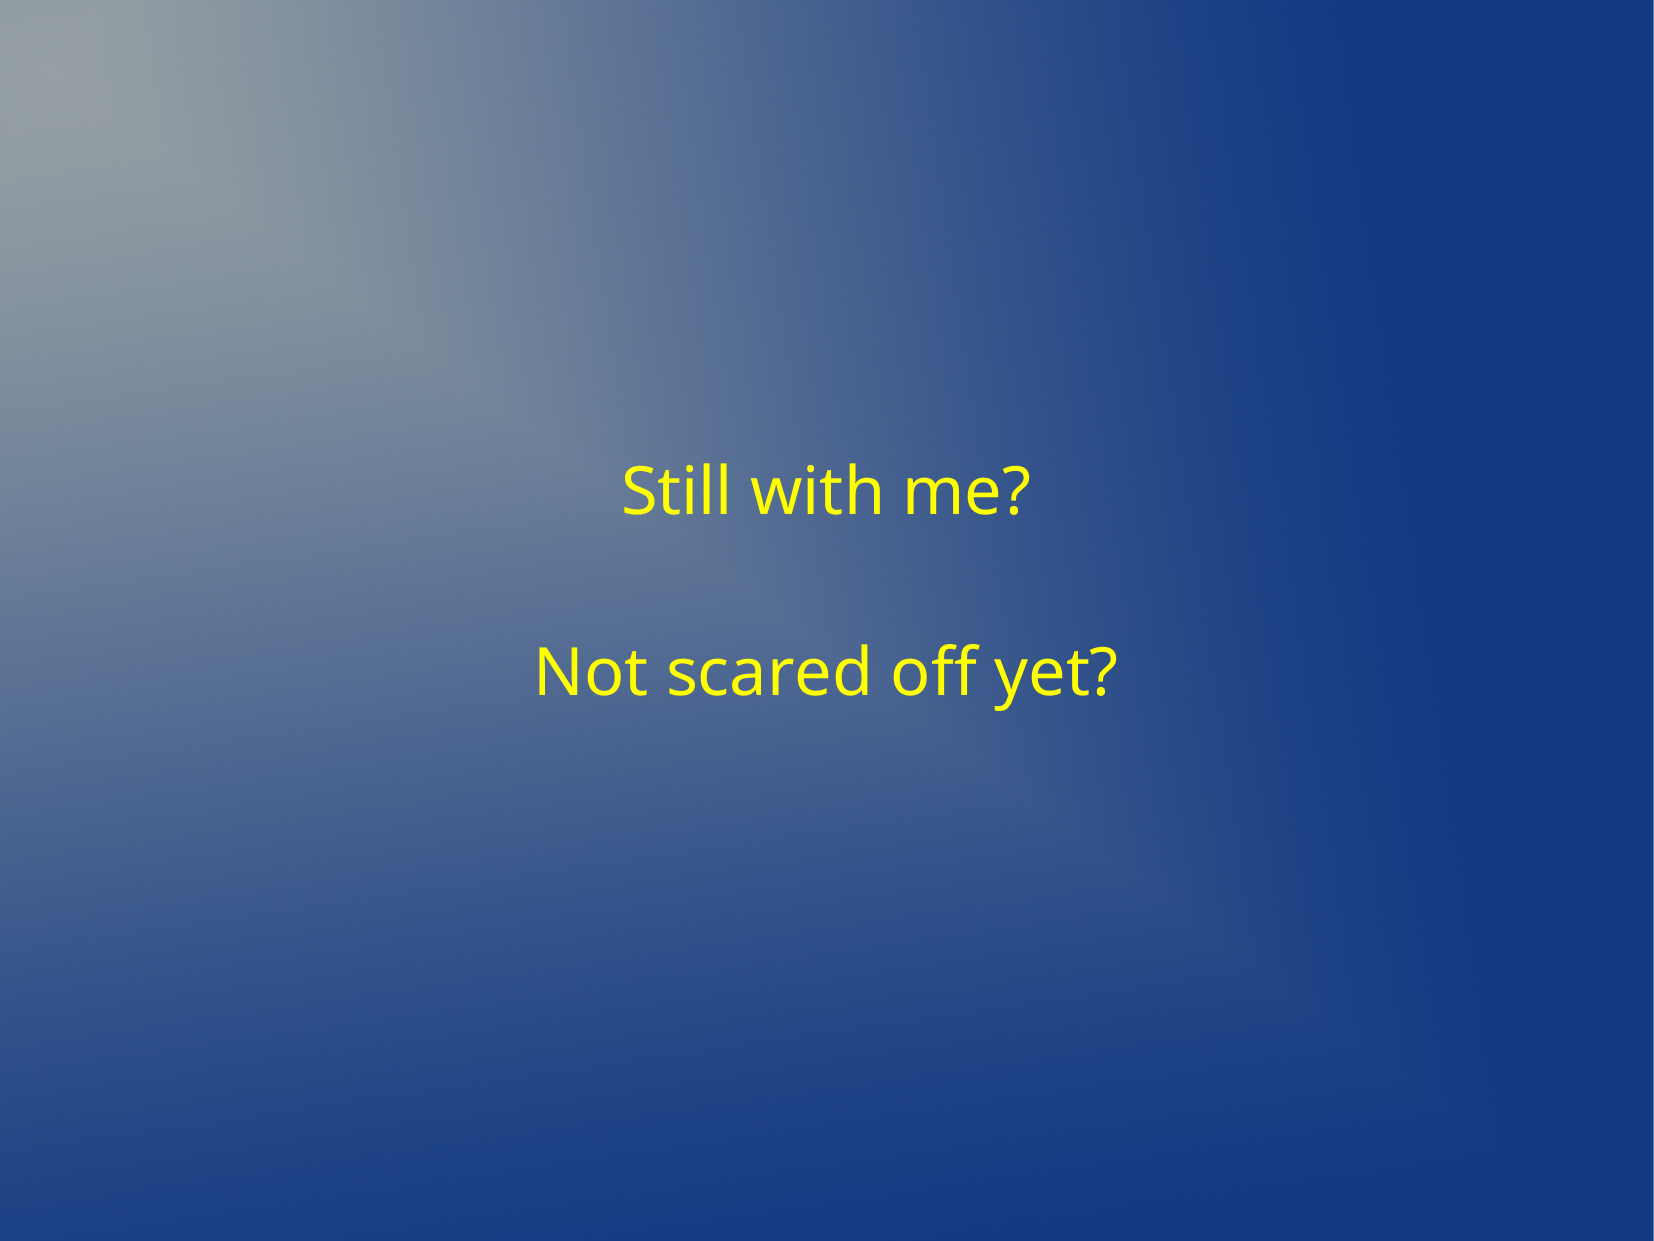

# Still with me?
Not scared off yet?